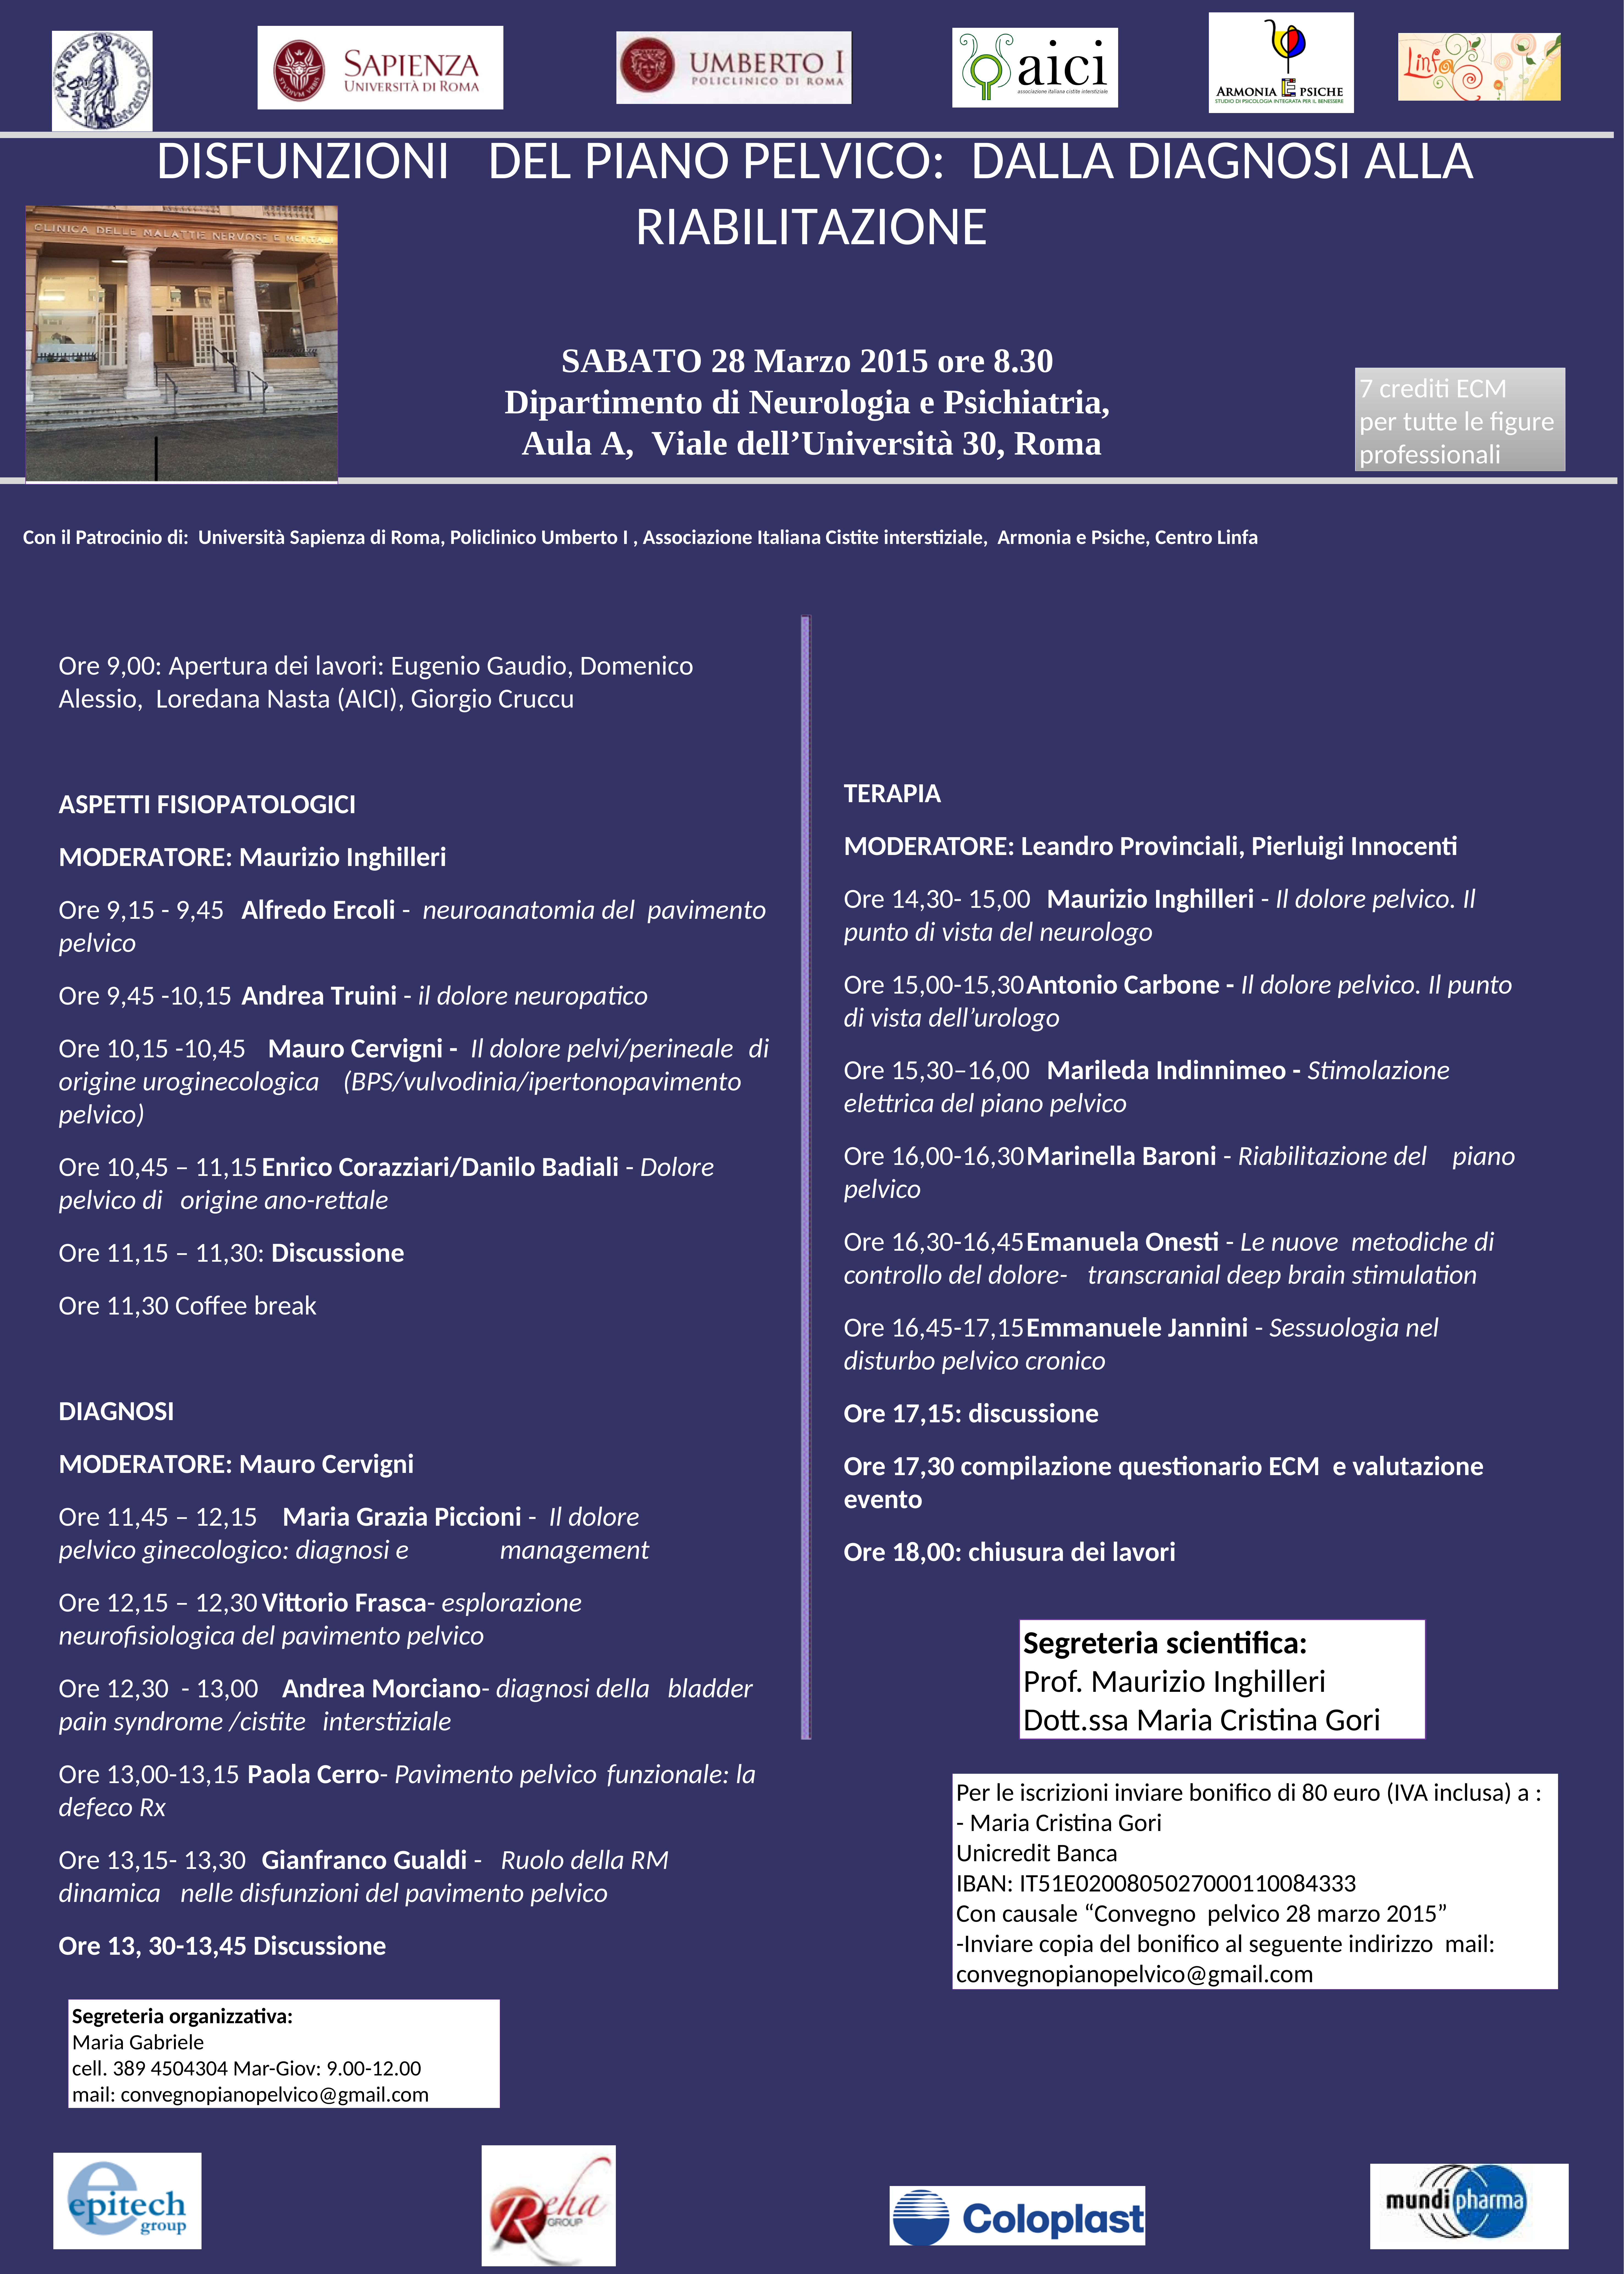

# DISFUNZIONI DEL PIANO PELVICO: DALLA DIAGNOSI ALLA RIABILITAZIONE SABATO 28 Marzo 2015 ore 8.30 Dipartimento di Neurologia e Psichiatria, Aula A, Viale dell’Università 30, Roma
7 crediti ECM
per tutte le figure
professionali
Con il Patrocinio di: Università Sapienza di Roma, Policlinico Umberto I , Associazione Italiana Cistite interstiziale, Armonia e Psiche, Centro Linfa
Ore 9,00: Apertura dei lavori: Eugenio Gaudio, Domenico Alessio, Loredana Nasta (AICI), Giorgio Cruccu
ASPETTI FISIOPATOLOGICI
MODERATORE: Maurizio Inghilleri
Ore 9,15 - 9,45 	Alfredo Ercoli - neuroanatomia del 	pavimento pelvico
Ore 9,45 -10,15	Andrea Truini - il dolore neuropatico
Ore 10,15 -10,45	 Mauro Cervigni - Il dolore pelvi/perineale 	di origine uroginecologica 	(BPS/vulvodinia/ipertonopavimento 	pelvico)
Ore 10,45 – 11,15	Enrico Corazziari/Danilo Badiali - Dolore pelvico di 	origine ano-rettale
Ore 11,15 – 11,30: Discussione
Ore 11,30 Coffee break
DIAGNOSI
MODERATORE: Mauro Cervigni
Ore 11,45 – 12,15 Maria Grazia Piccioni - Il dolore 		 pelvico ginecologico: diagnosi e 		 management
Ore 12,15 – 12,30	Vittorio Frasca- esplorazione 	neurofisiologica del pavimento pelvico
Ore 12,30 - 13,00 	Andrea Morciano- diagnosi della 	bladder pain syndrome /cistite 	interstiziale
Ore 13,00-13,15	 Paola Cerro- Pavimento pelvico 	funzionale: la defeco Rx
Ore 13,15- 13,30 	Gianfranco Gualdi - Ruolo della RM dinamica 	nelle disfunzioni del pavimento pelvico
Ore 13, 30-13,45 Discussione
TERAPIA
MODERATORE: Leandro Provinciali, Pierluigi Innocenti
Ore 14,30- 15,00 	Maurizio Inghilleri - Il dolore pelvico. Il 	punto di vista del neurologo
Ore 15,00-15,30	Antonio Carbone - Il dolore pelvico. Il punto 	di vista dell’urologo
Ore 15,30–16,00	Marileda Indinnimeo - Stimolazione 	elettrica del piano pelvico
Ore 16,00-16,30	Marinella Baroni - Riabilitazione del 	piano pelvico
Ore 16,30-16,45	Emanuela Onesti - Le nuove 	metodiche di controllo del dolore- 	transcranial deep brain stimulation
Ore 16,45-17,15	Emmanuele Jannini - Sessuologia nel 	disturbo pelvico cronico
Ore 17,15: discussione
Ore 17,30 compilazione questionario ECM e valutazione evento
Ore 18,00: chiusura dei lavori
Segreteria scientifica:
Prof. Maurizio Inghilleri
Dott.ssa Maria Cristina Gori
Per le iscrizioni inviare bonifico di 80 euro (IVA inclusa) a : - Maria Cristina Gori
Unicredit Banca
IBAN: IT51E0200805027000110084333
Con causale “Convegno pelvico 28 marzo 2015”
-Inviare copia del bonifico al seguente indirizzo mail: convegnopianopelvico@gmail.com
Segreteria organizzativa:
Maria Gabriele
cell. 389 4504304 Mar-Giov: 9.00-12.00
mail: convegnopianopelvico@gmail.com